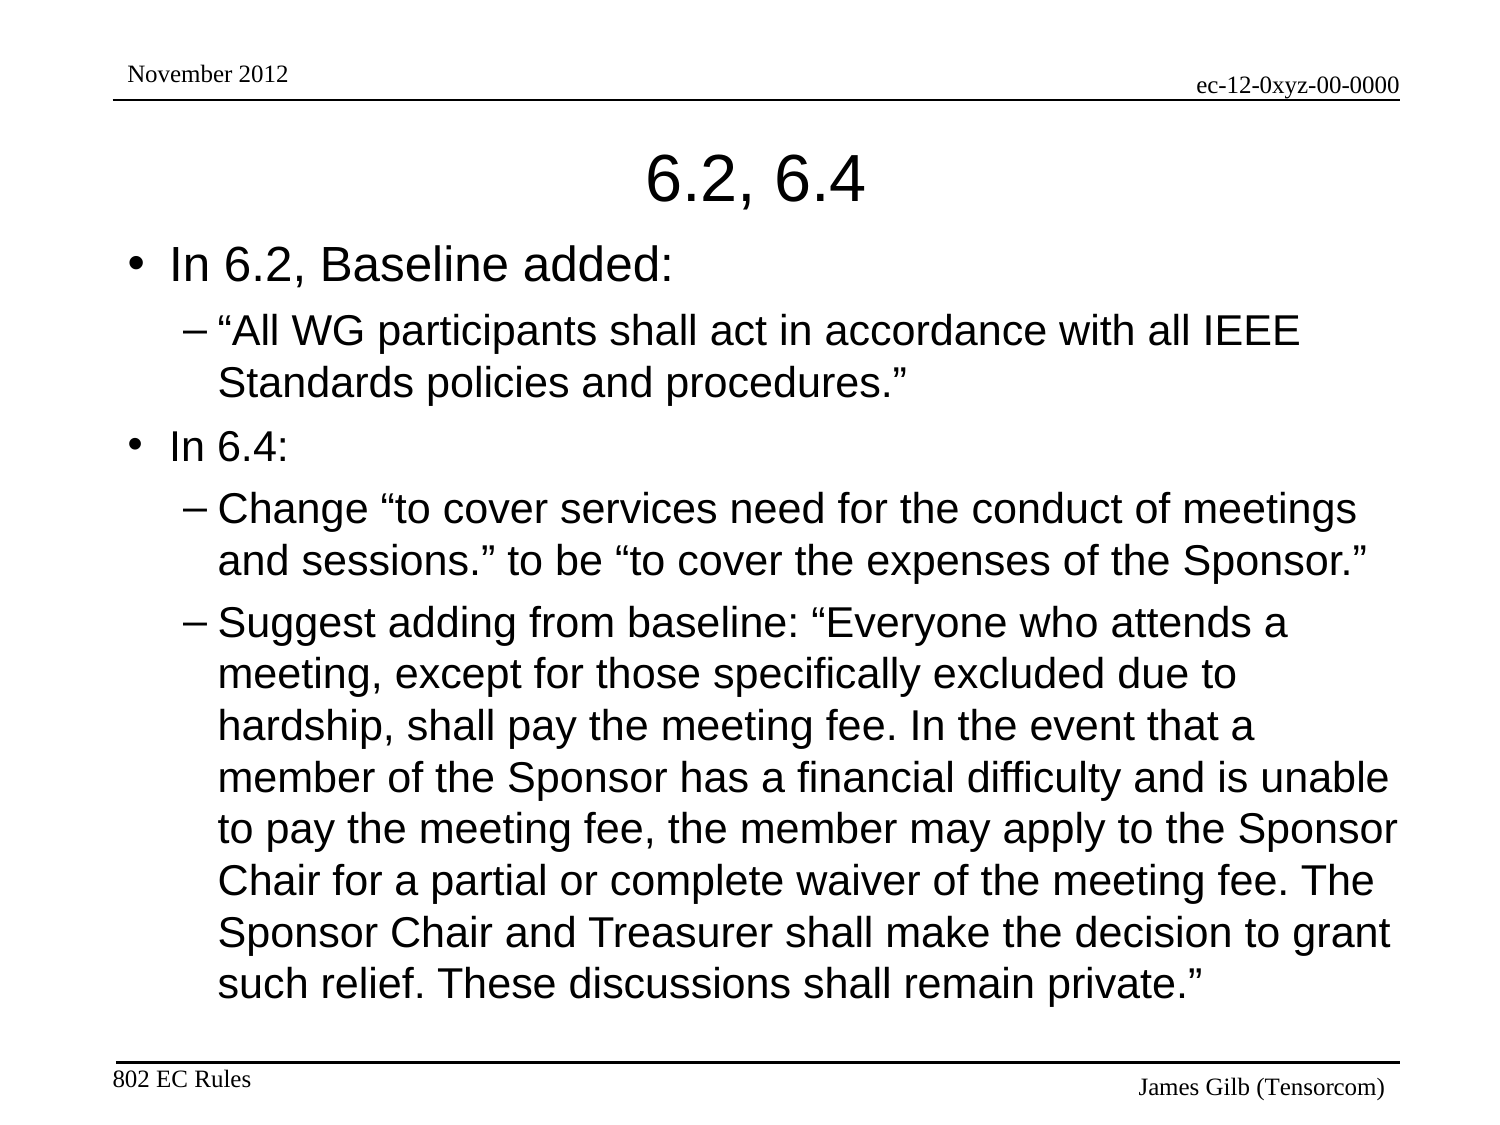

# 6.2, 6.4
In 6.2, Baseline added:
“All WG participants shall act in accordance with all IEEE Standards policies and procedures.”
In 6.4:
Change “to cover services need for the conduct of meetings and sessions.” to be “to cover the expenses of the Sponsor.”
Suggest adding from baseline: “Everyone who attends a meeting, except for those specifically excluded due to hardship, shall pay the meeting fee. In the event that a member of the Sponsor has a financial difficulty and is unable to pay the meeting fee, the member may apply to the Sponsor Chair for a partial or complete waiver of the meeting fee. The Sponsor Chair and Treasurer shall make the decision to grant such relief. These discussions shall remain private.”